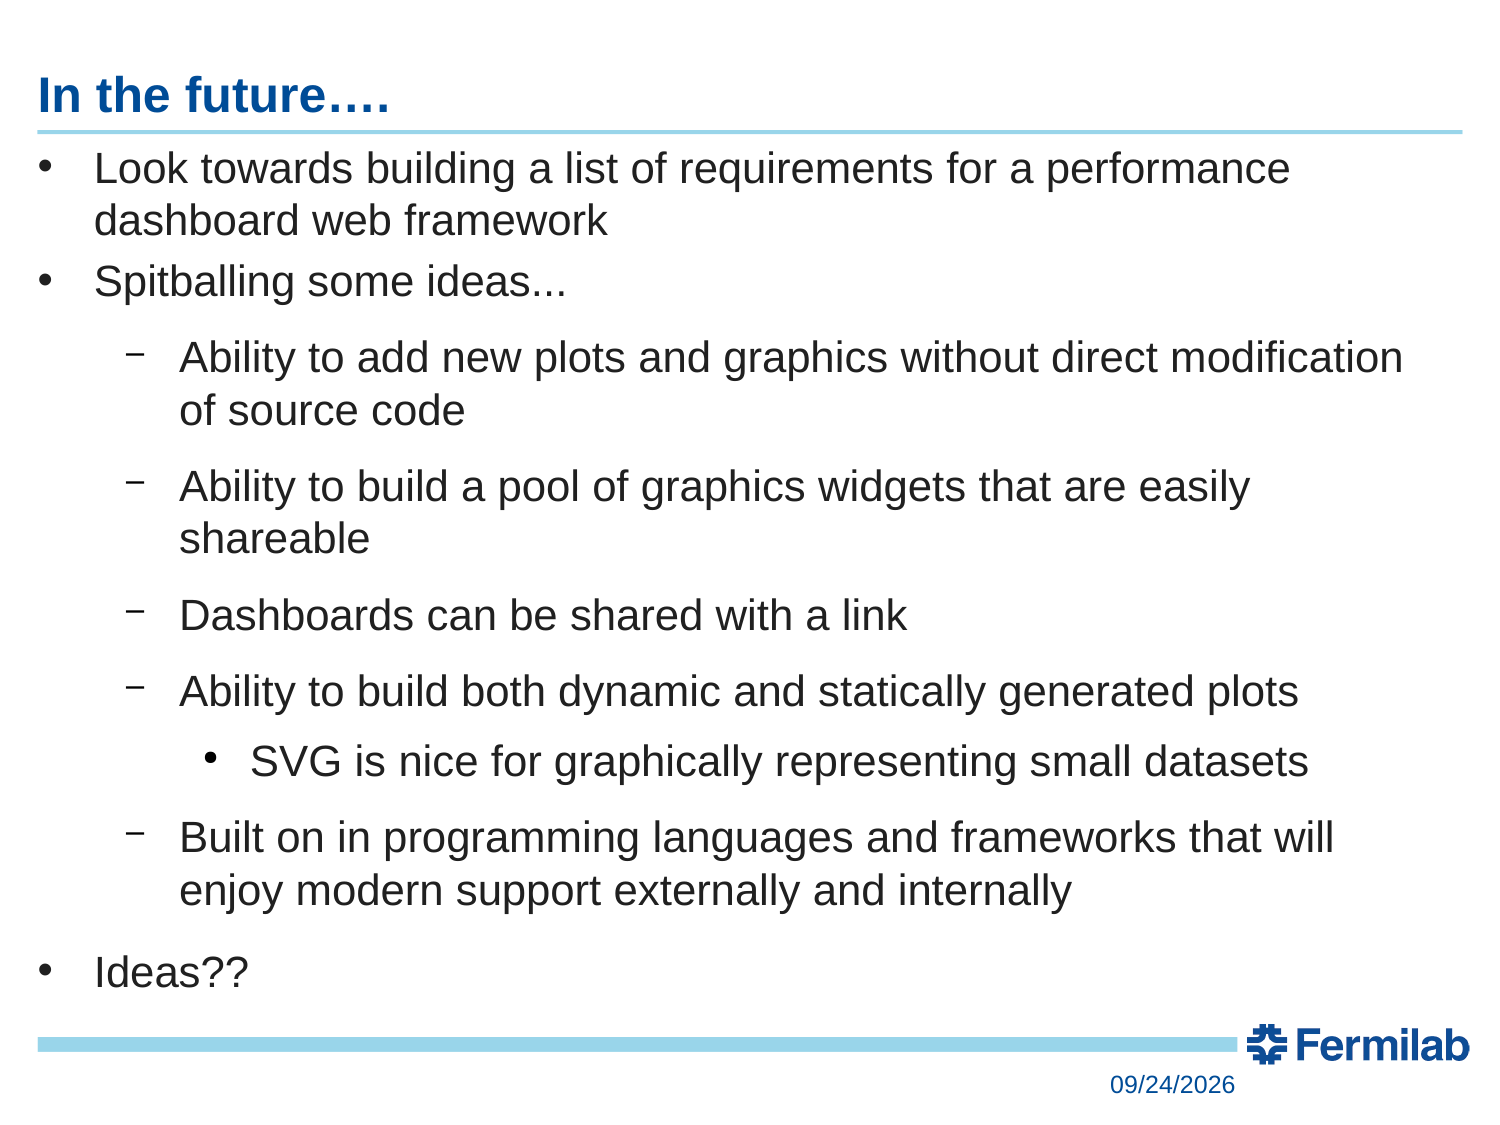

In the future….
# Look towards building a list of requirements for a performance dashboard web framework
Spitballing some ideas...
Ability to add new plots and graphics without direct modification of source code
Ability to build a pool of graphics widgets that are easily shareable
Dashboards can be shared with a link
Ability to build both dynamic and statically generated plots
SVG is nice for graphically representing small datasets
Built on in programming languages and frameworks that will enjoy modern support externally and internally
Ideas??